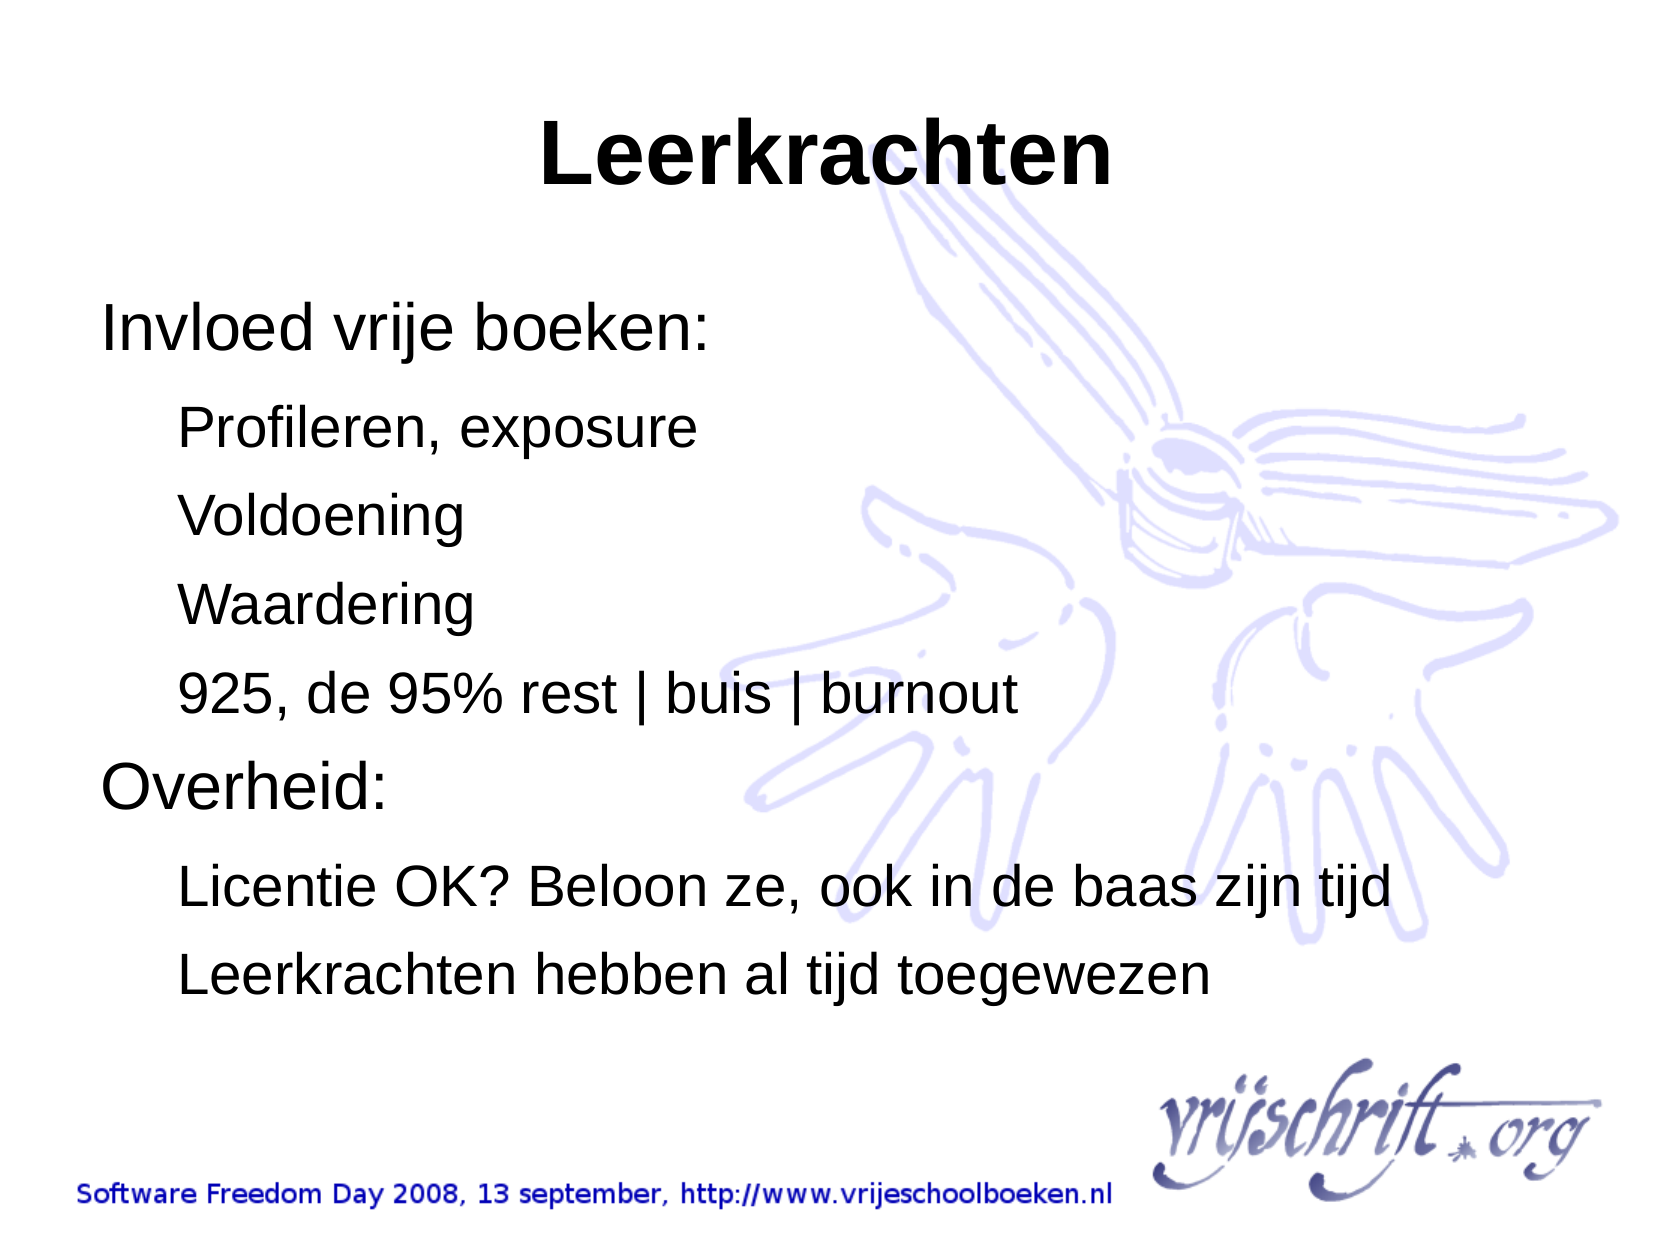

# Leerkrachten
Invloed vrije boeken:
Profileren, exposure
Voldoening
Waardering
925, de 95% rest | buis | burnout
Overheid:
Licentie OK? Beloon ze, ook in de baas zijn tijd
Leerkrachten hebben al tijd toegewezen